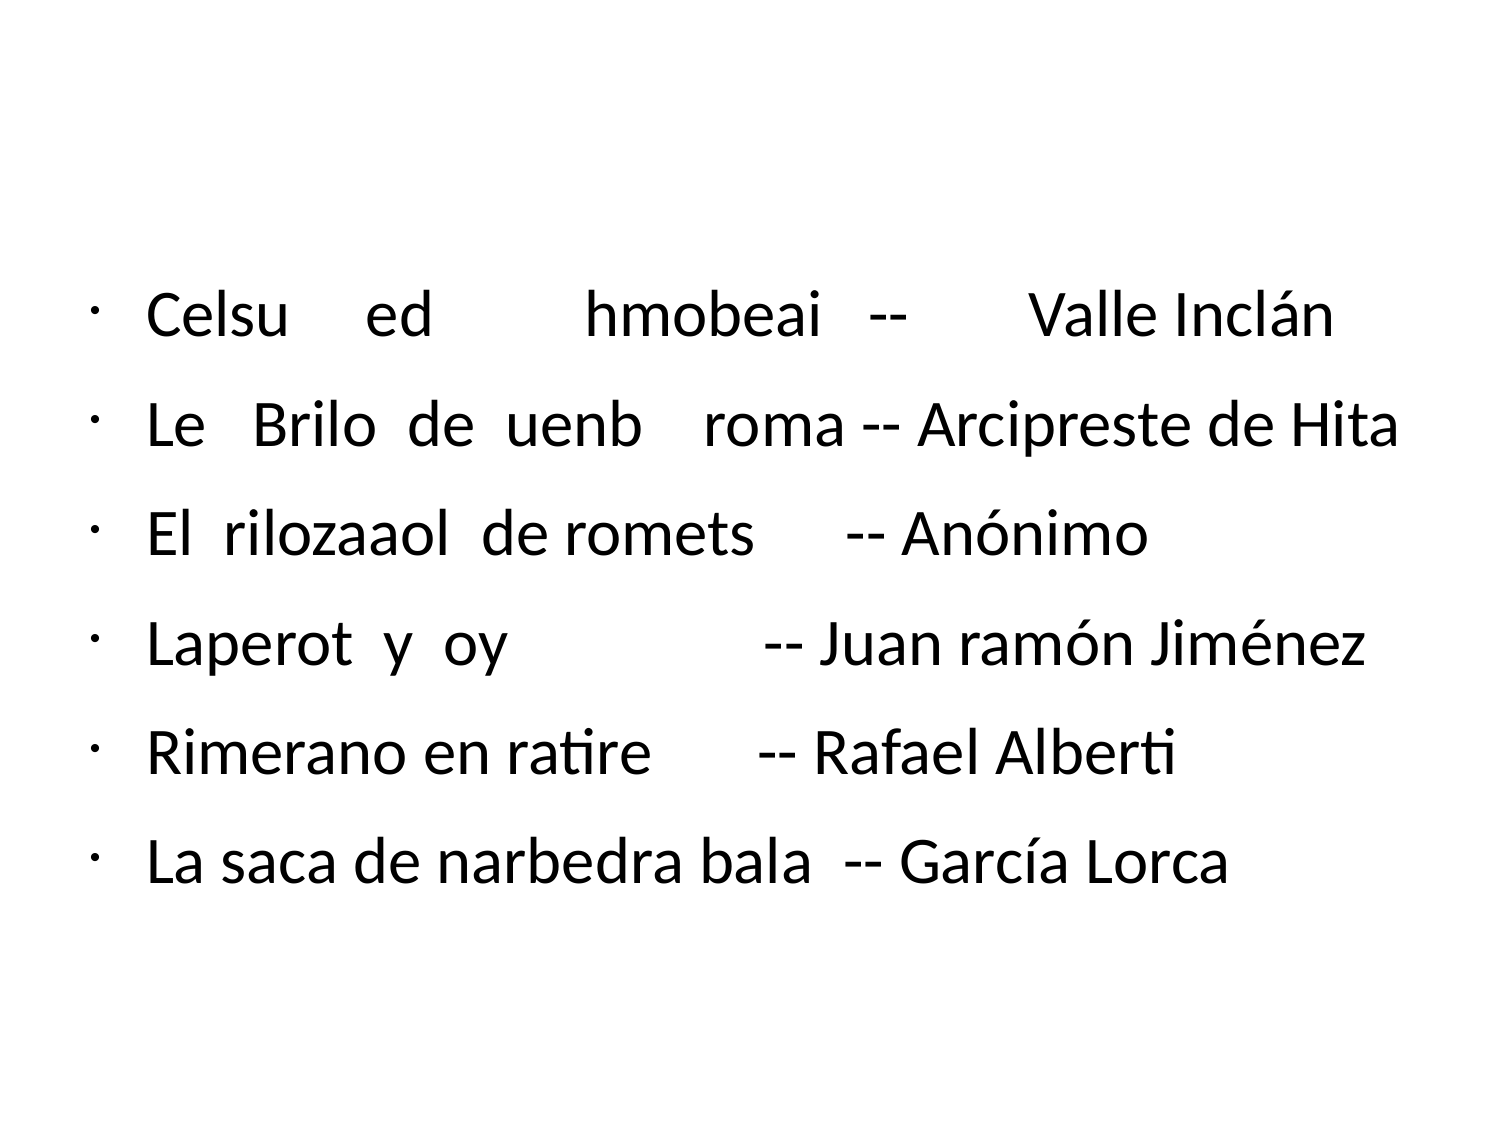

#
Celsu ed hmobeai -- Valle Inclán
Le Brilo de uenb roma -- Arcipreste de Hita
El rilozaaol de romets -- Anónimo
Laperot y oy -- Juan ramón Jiménez
Rimerano en ratire -- Rafael Alberti
La saca de narbedra bala -- García Lorca